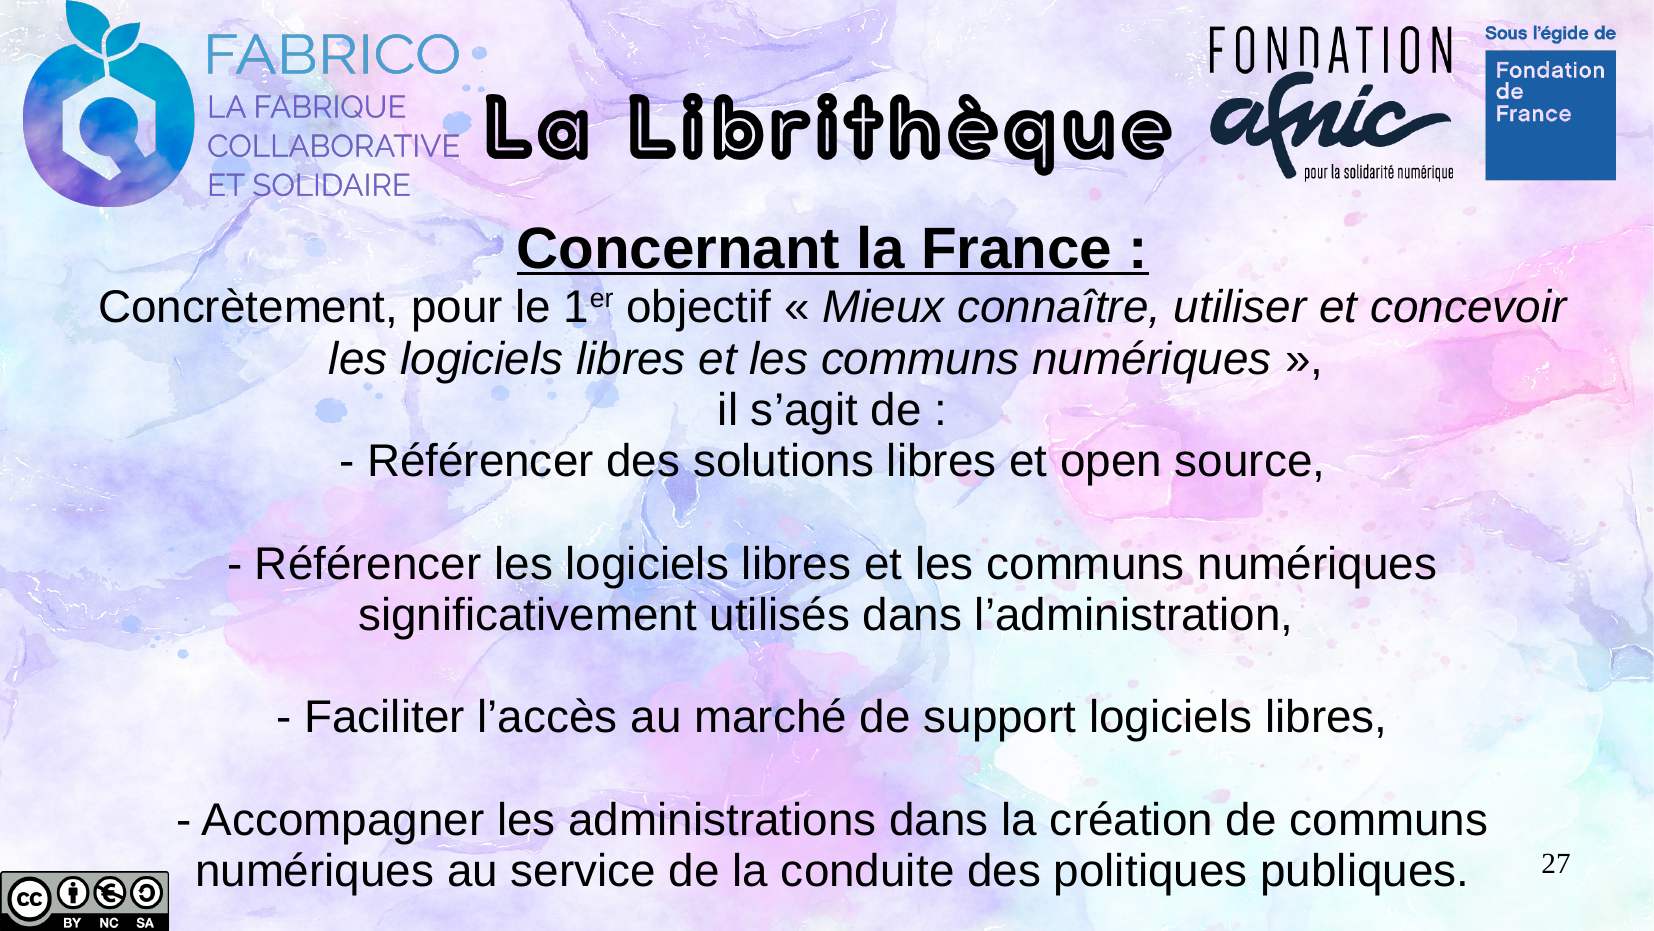

# Concernant la France :
Concrètement, pour le 1er objectif « Mieux connaître, utiliser et concevoir les logiciels libres et les communs numériques »,
il s’agit de :
- Référencer des solutions libres et open source,
- Référencer les logiciels libres et les communs numériques significativement utilisés dans l’administration,
- Faciliter l’accès au marché de support logiciels libres,
- Accompagner les administrations dans la création de communs numériques au service de la conduite des politiques publiques.
27